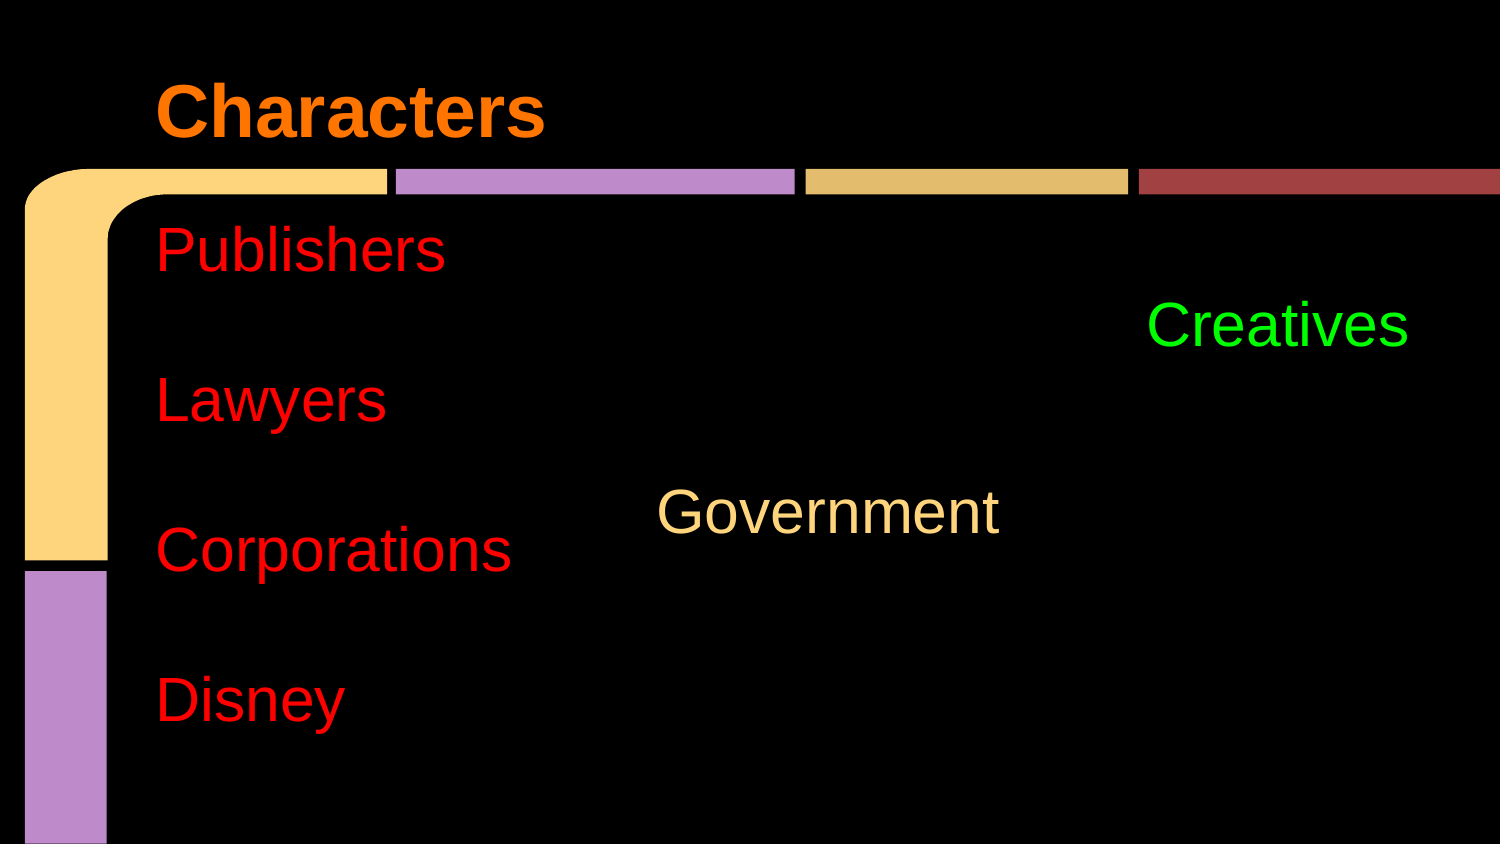

# Characters
Publishers
Lawyers
Corporations
Disney
Creatives
Government